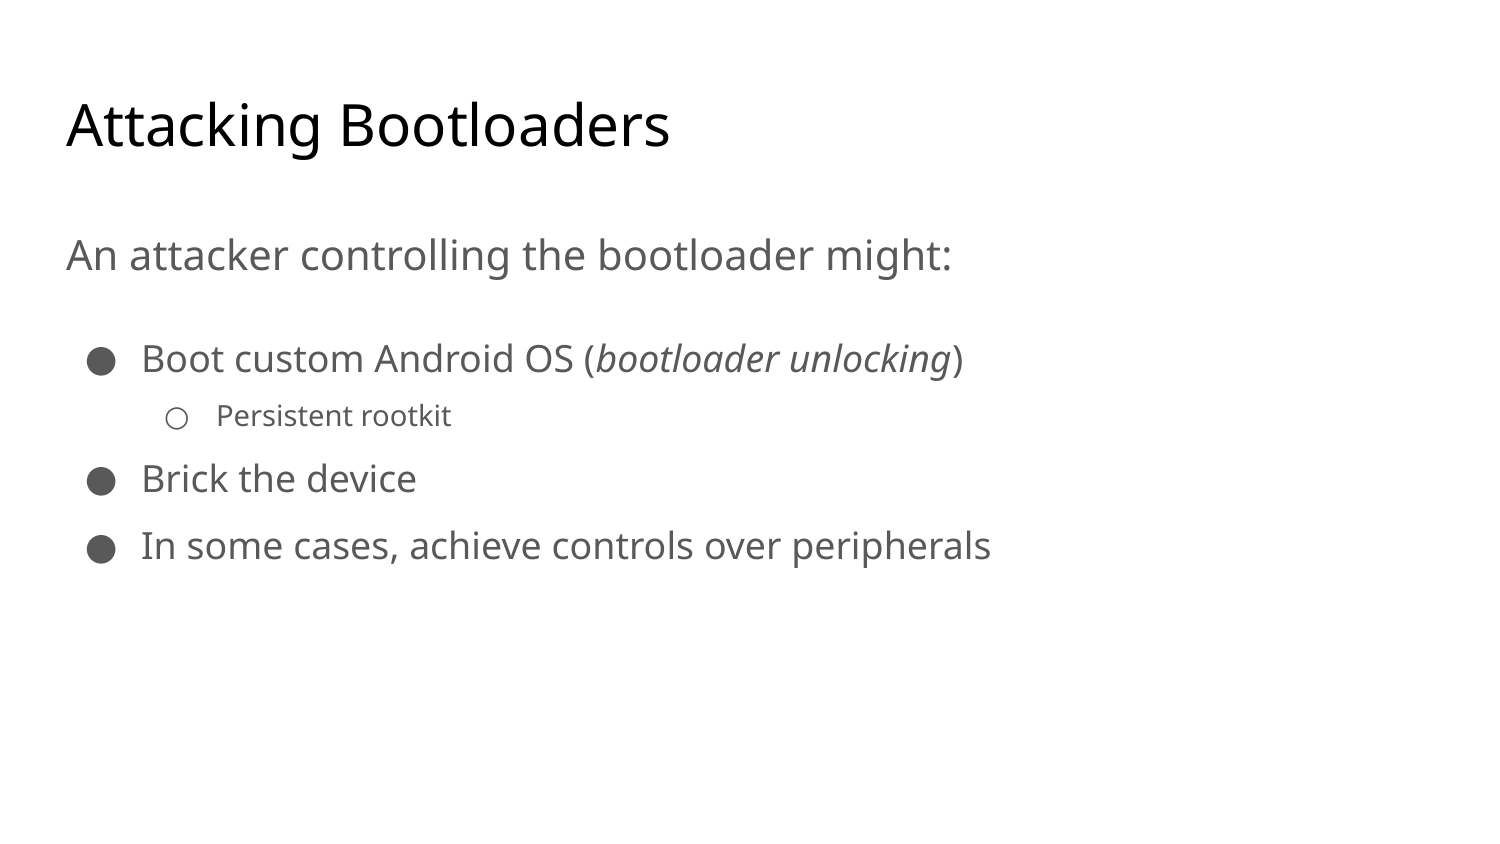

# Attacking Bootloaders
An attacker controlling the bootloader might:
Boot custom Android OS (bootloader unlocking)
Persistent rootkit
Brick the device
In some cases, achieve controls over peripherals